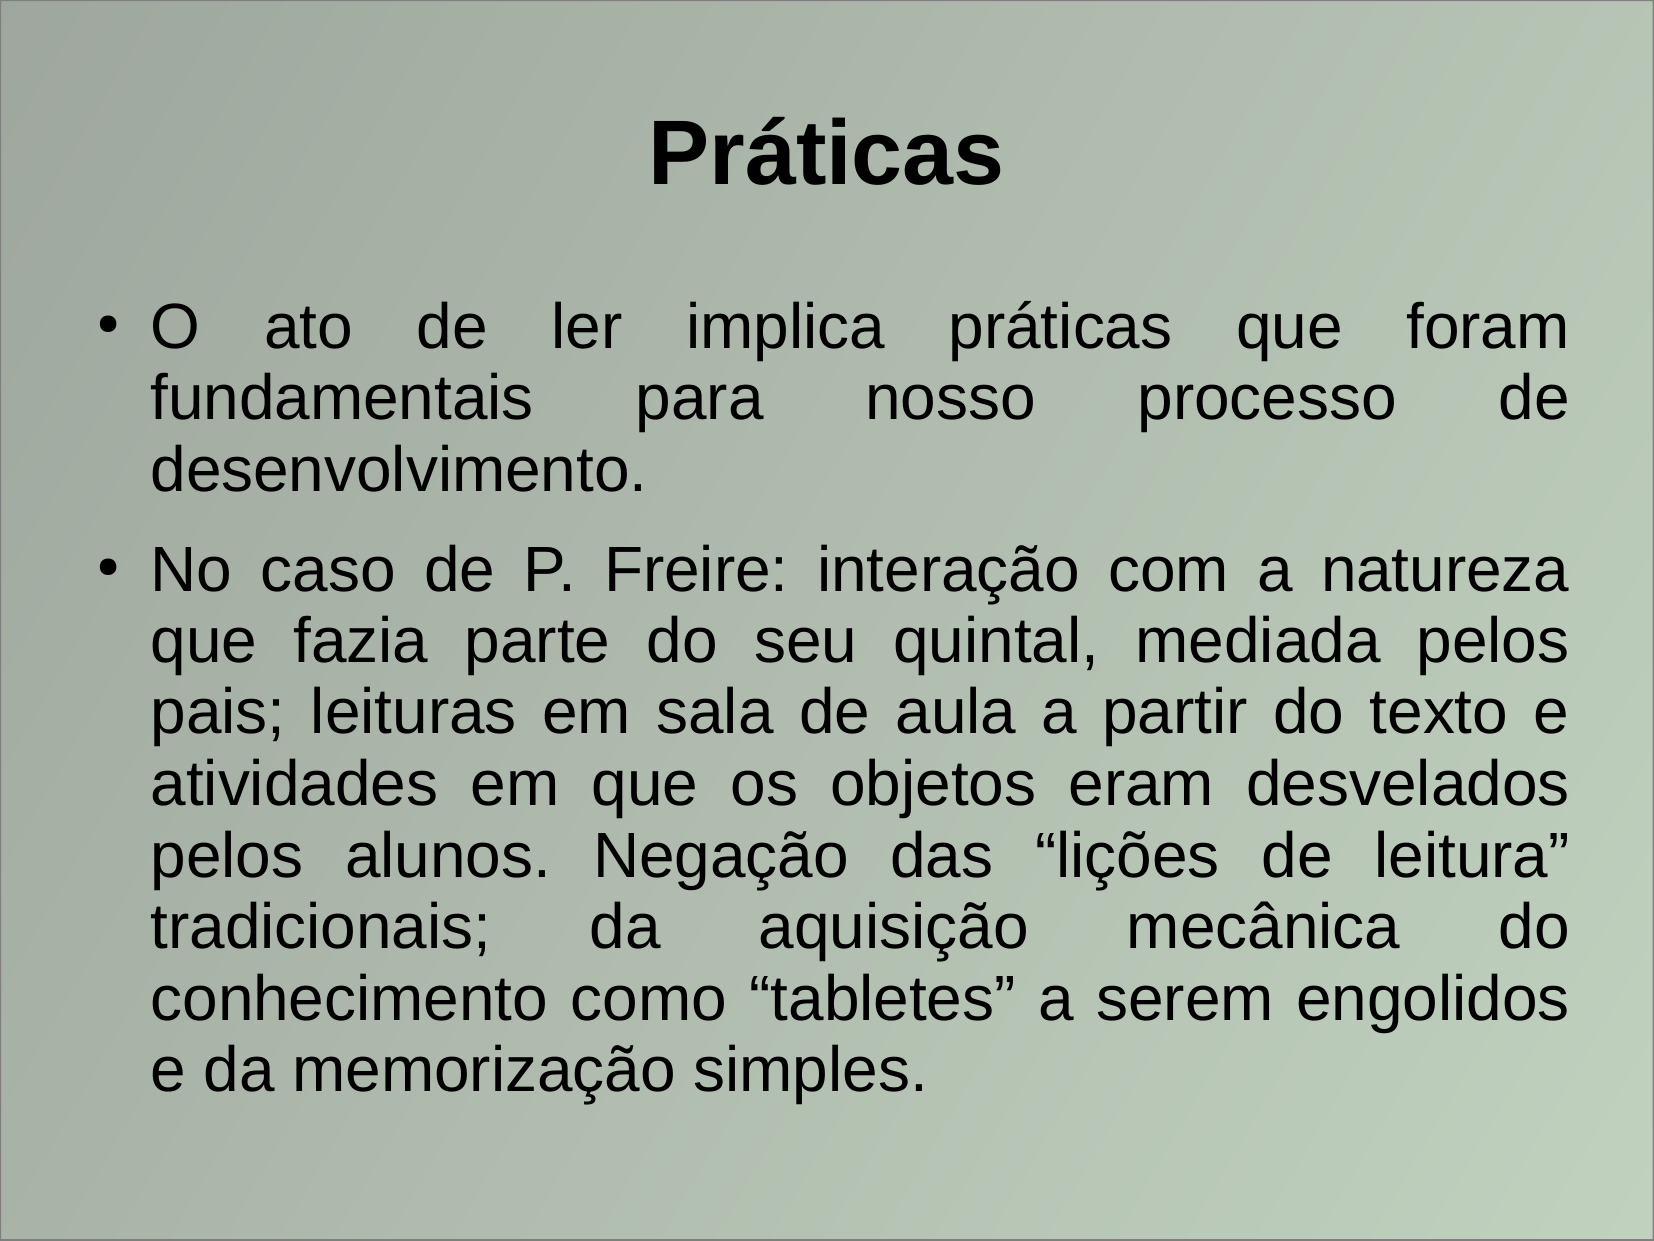

# Práticas
O ato de ler implica práticas que foram fundamentais para nosso processo de desenvolvimento.
No caso de P. Freire: interação com a natureza que fazia parte do seu quintal, mediada pelos pais; leituras em sala de aula a partir do texto e atividades em que os objetos eram desvelados pelos alunos. Negação das “lições de leitura” tradicionais; da aquisição mecânica do conhecimento como “tabletes” a serem engolidos e da memorização simples.